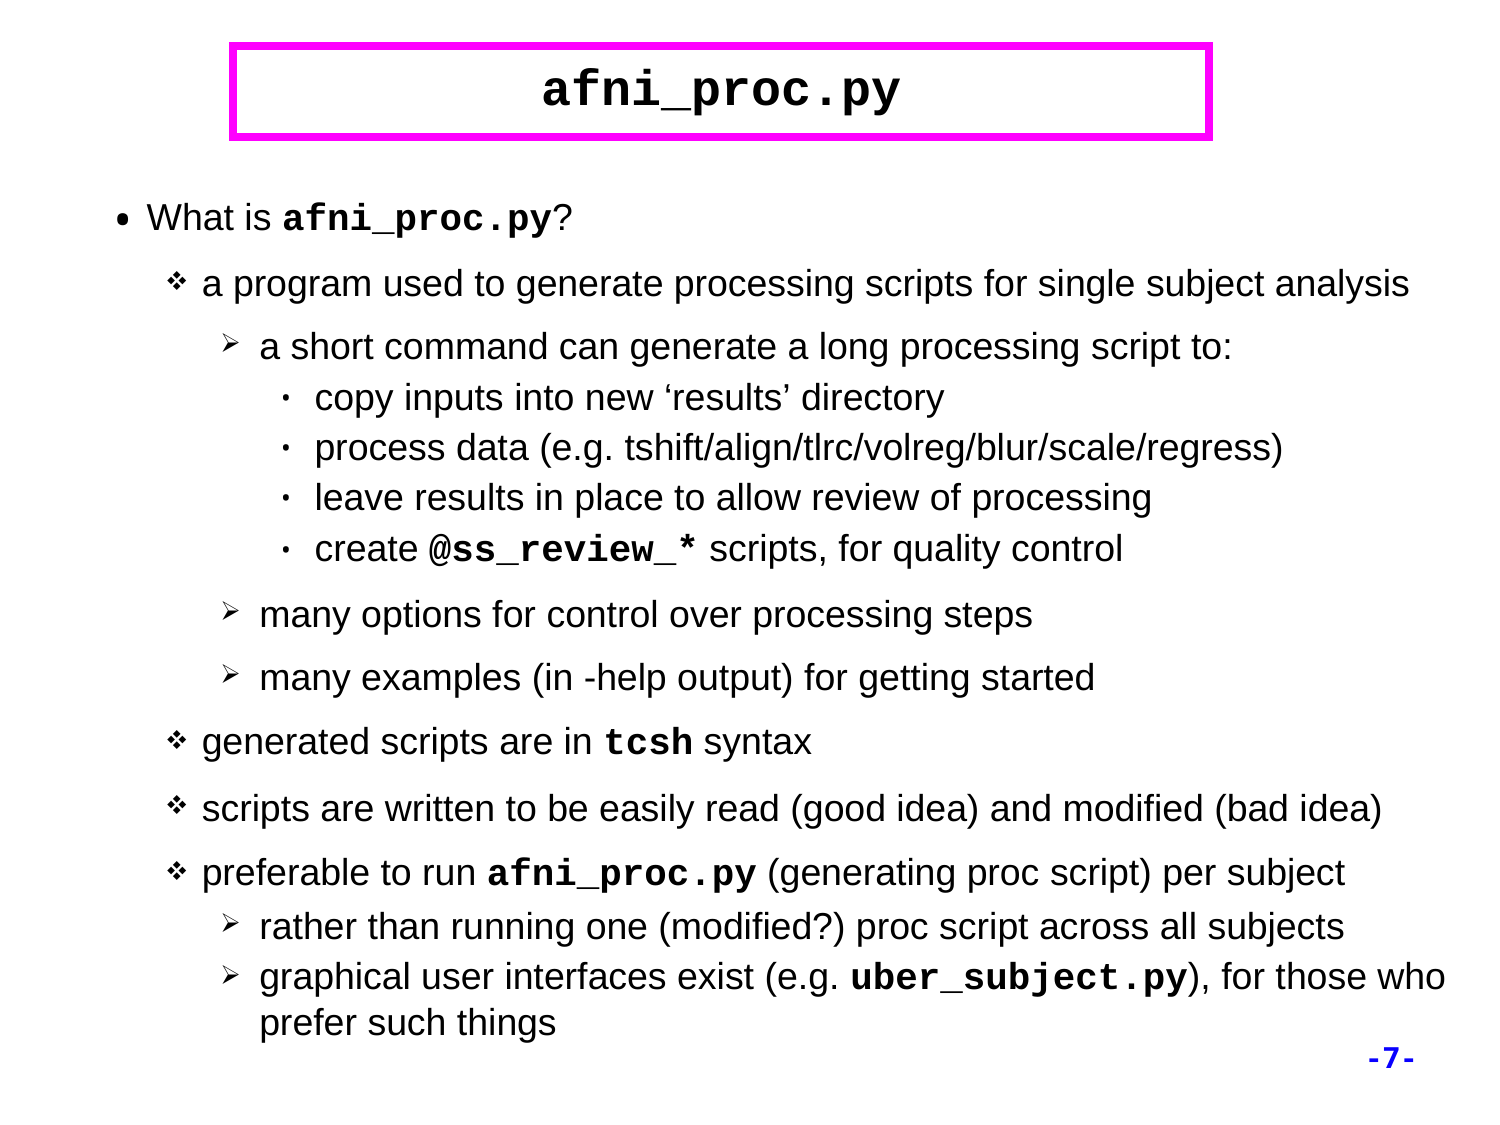

# afni_proc.py
What is afni_proc.py?
a program used to generate processing scripts for single subject analysis
a short command can generate a long processing script to:
copy inputs into new ‘results’ directory
process data (e.g. tshift/align/tlrc/volreg/blur/scale/regress)
leave results in place to allow review of processing
create @ss_review_* scripts, for quality control
many options for control over processing steps
many examples (in -help output) for getting started
generated scripts are in tcsh syntax
scripts are written to be easily read (good idea) and modified (bad idea)
preferable to run afni_proc.py (generating proc script) per subject
rather than running one (modified?) proc script across all subjects
graphical user interfaces exist (e.g. uber_subject.py), for those who prefer such things